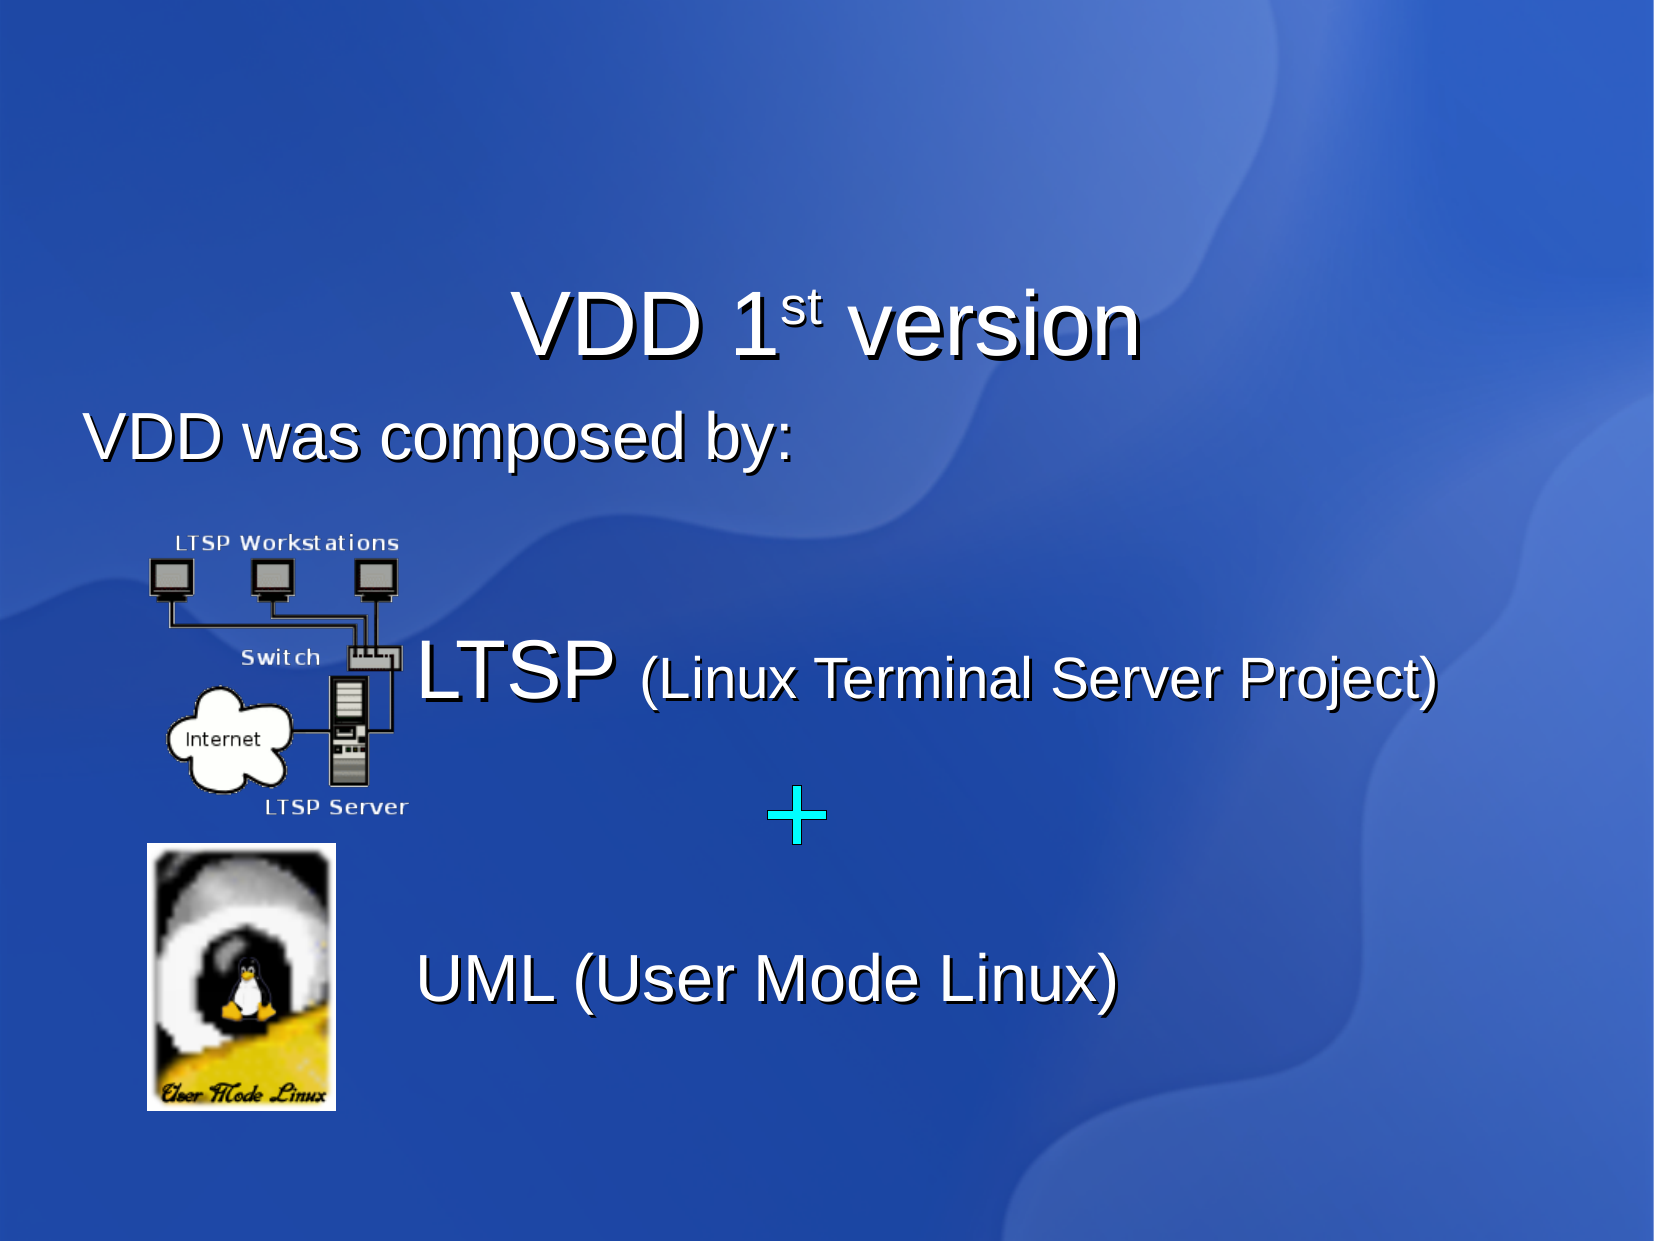

# VDD 1st version
VDD was composed by:
 LTSP (Linux Terminal Server Project)
 UML (User Mode Linux)